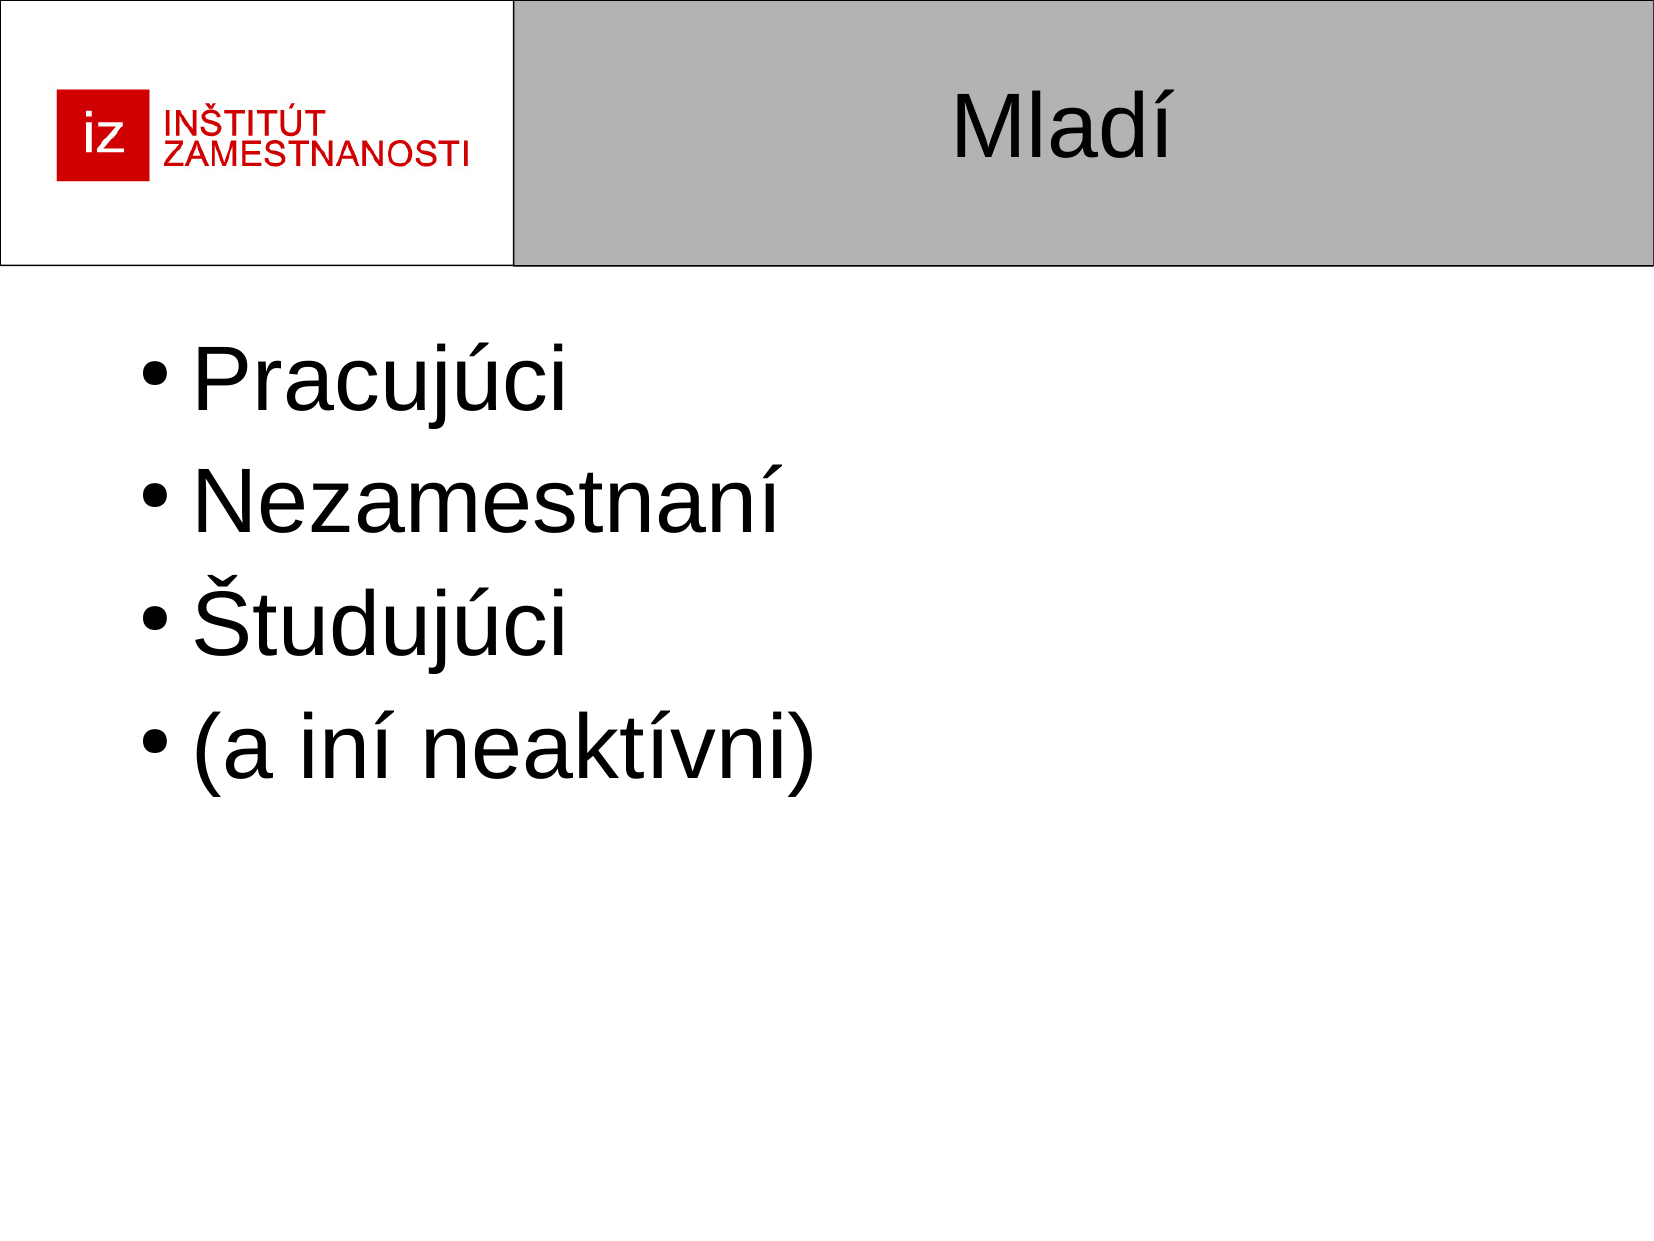

# Mladí
Pracujúci
Nezamestnaní
Študujúci
(a iní neaktívni)